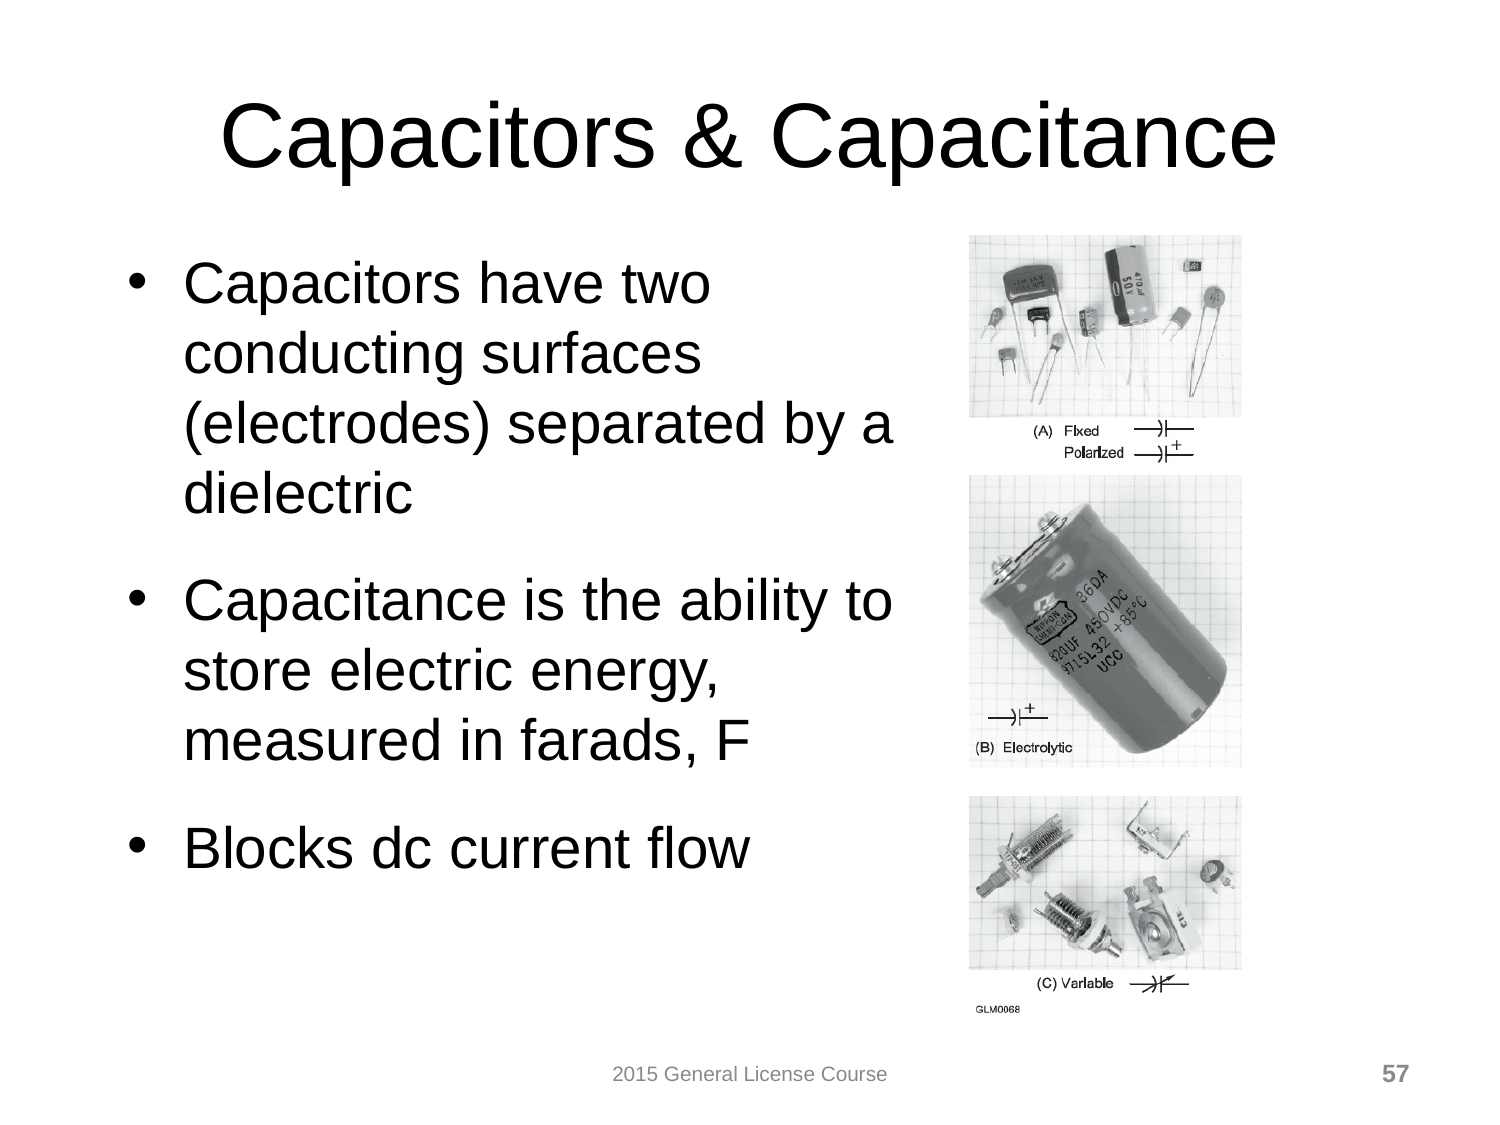

Capacitors & Capacitance
Capacitors have two conducting surfaces (electrodes) separated by a dielectric
Capacitance is the ability to store electric energy, measured in farads, F
Blocks dc current flow
2015 General License Course